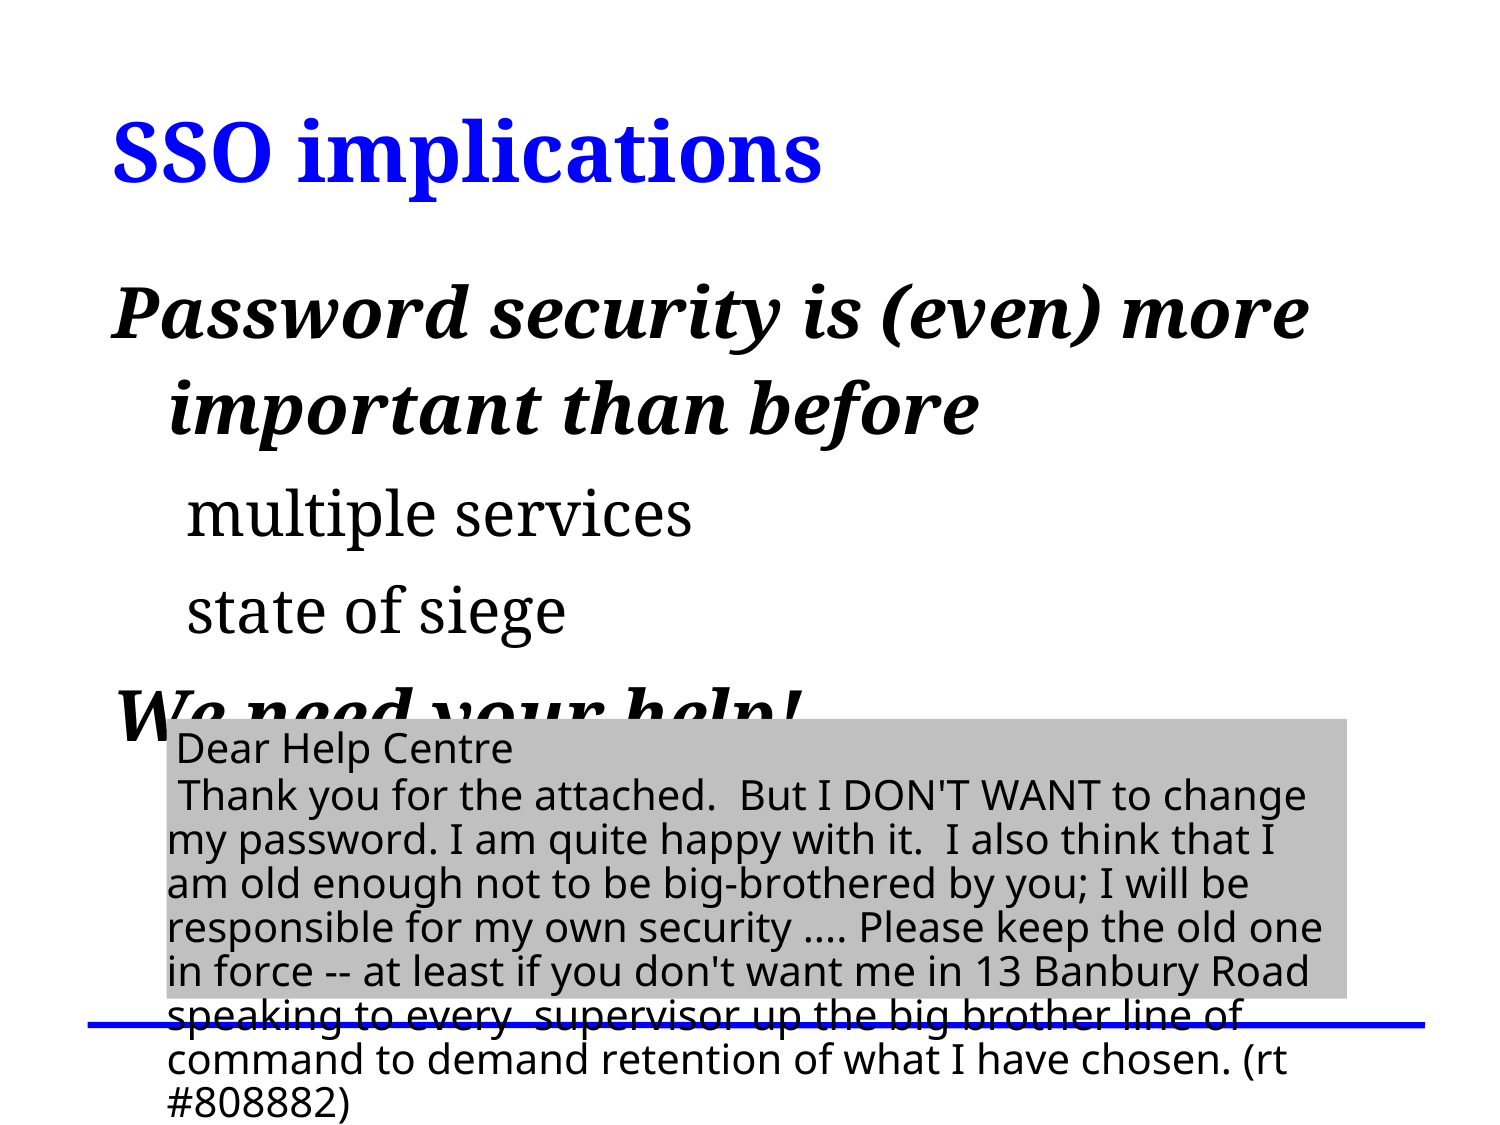

# SSO implications
Password security is (even) more important than before
multiple services
state of siege
We need your help!
 Dear Help Centre
 Thank you for the attached. But I DON'T WANT to change my password. I am quite happy with it. I also think that I am old enough not to be big-brothered by you; I will be responsible for my own security .... Please keep the old one in force -- at least if you don't want me in 13 Banbury Road speaking to every supervisor up the big brother line of command to demand retention of what I have chosen. (rt #808882)